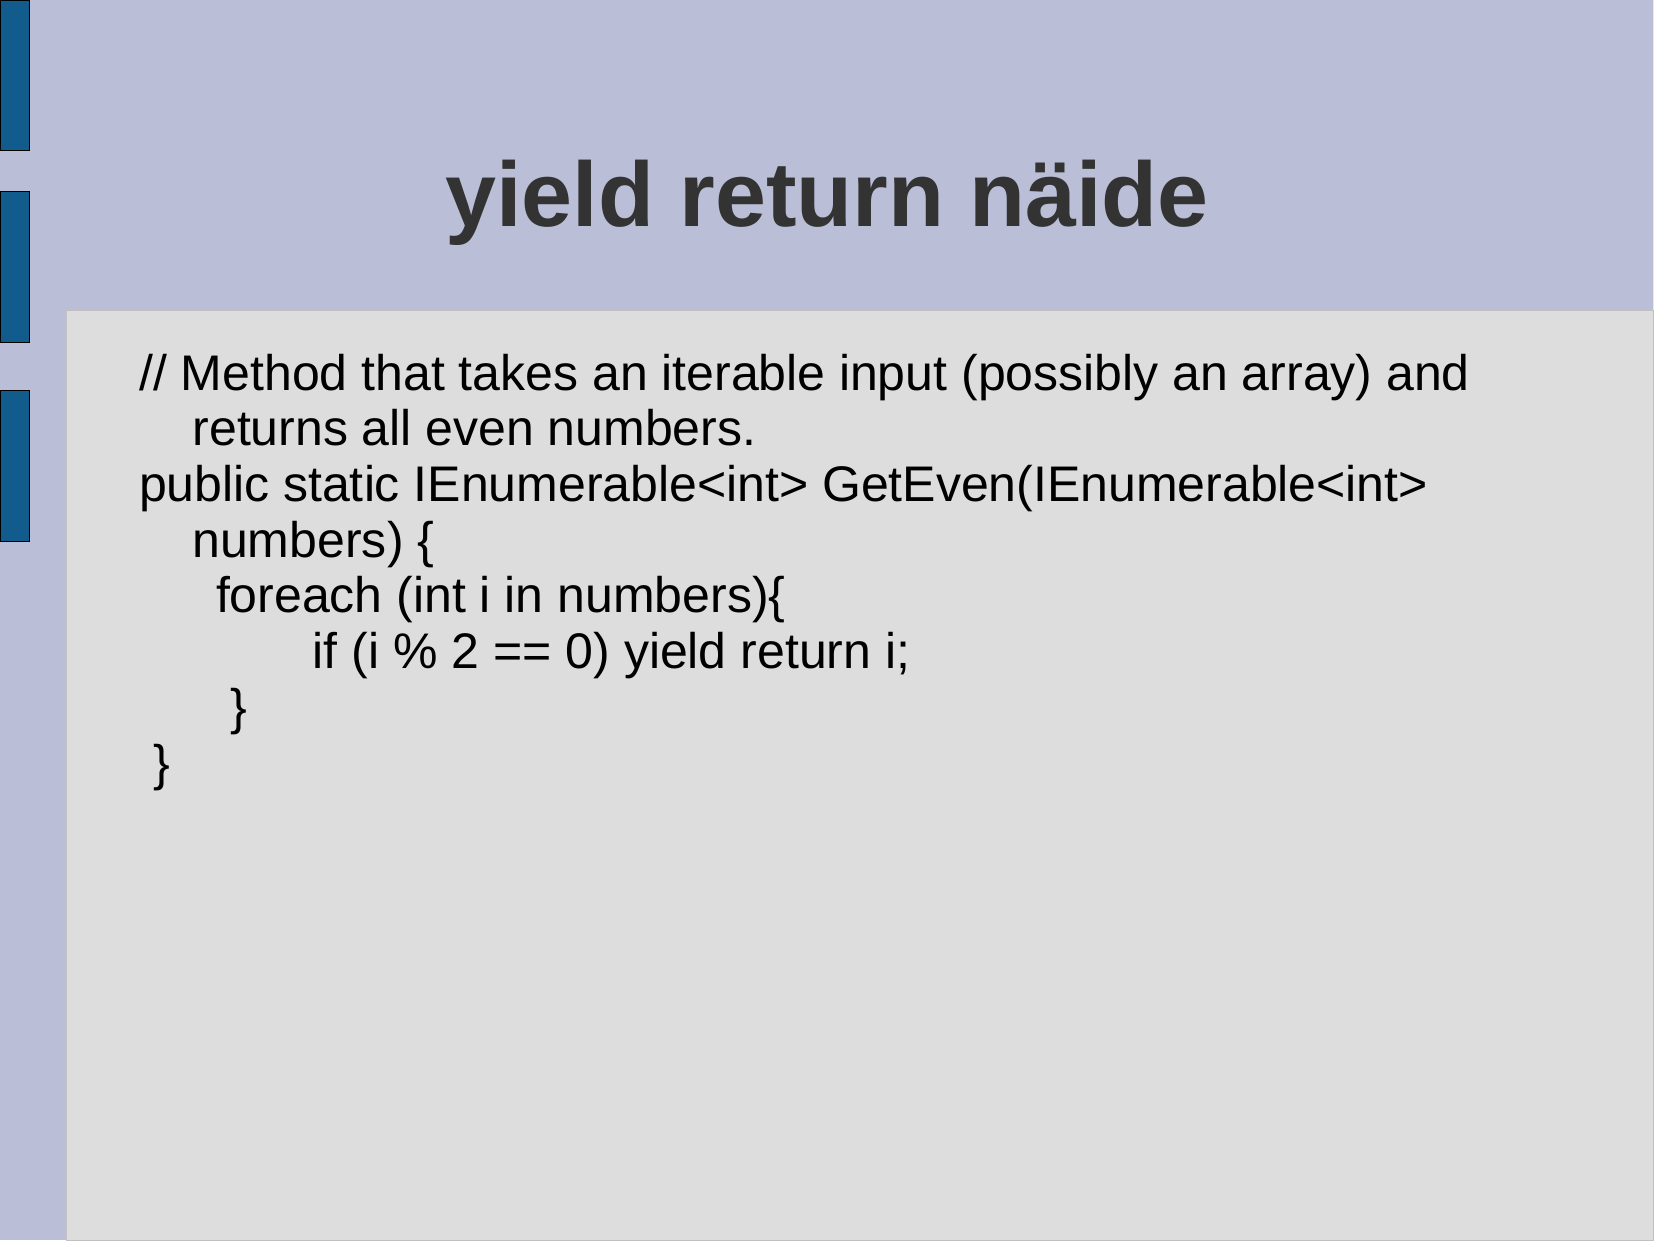

# yield return näide
// Method that takes an iterable input (possibly an array) and returns all even numbers.
public static IEnumerable<int> GetEven(IEnumerable<int> numbers) {
foreach (int i in numbers){
 if (i % 2 == 0) yield return i;
 }
 }